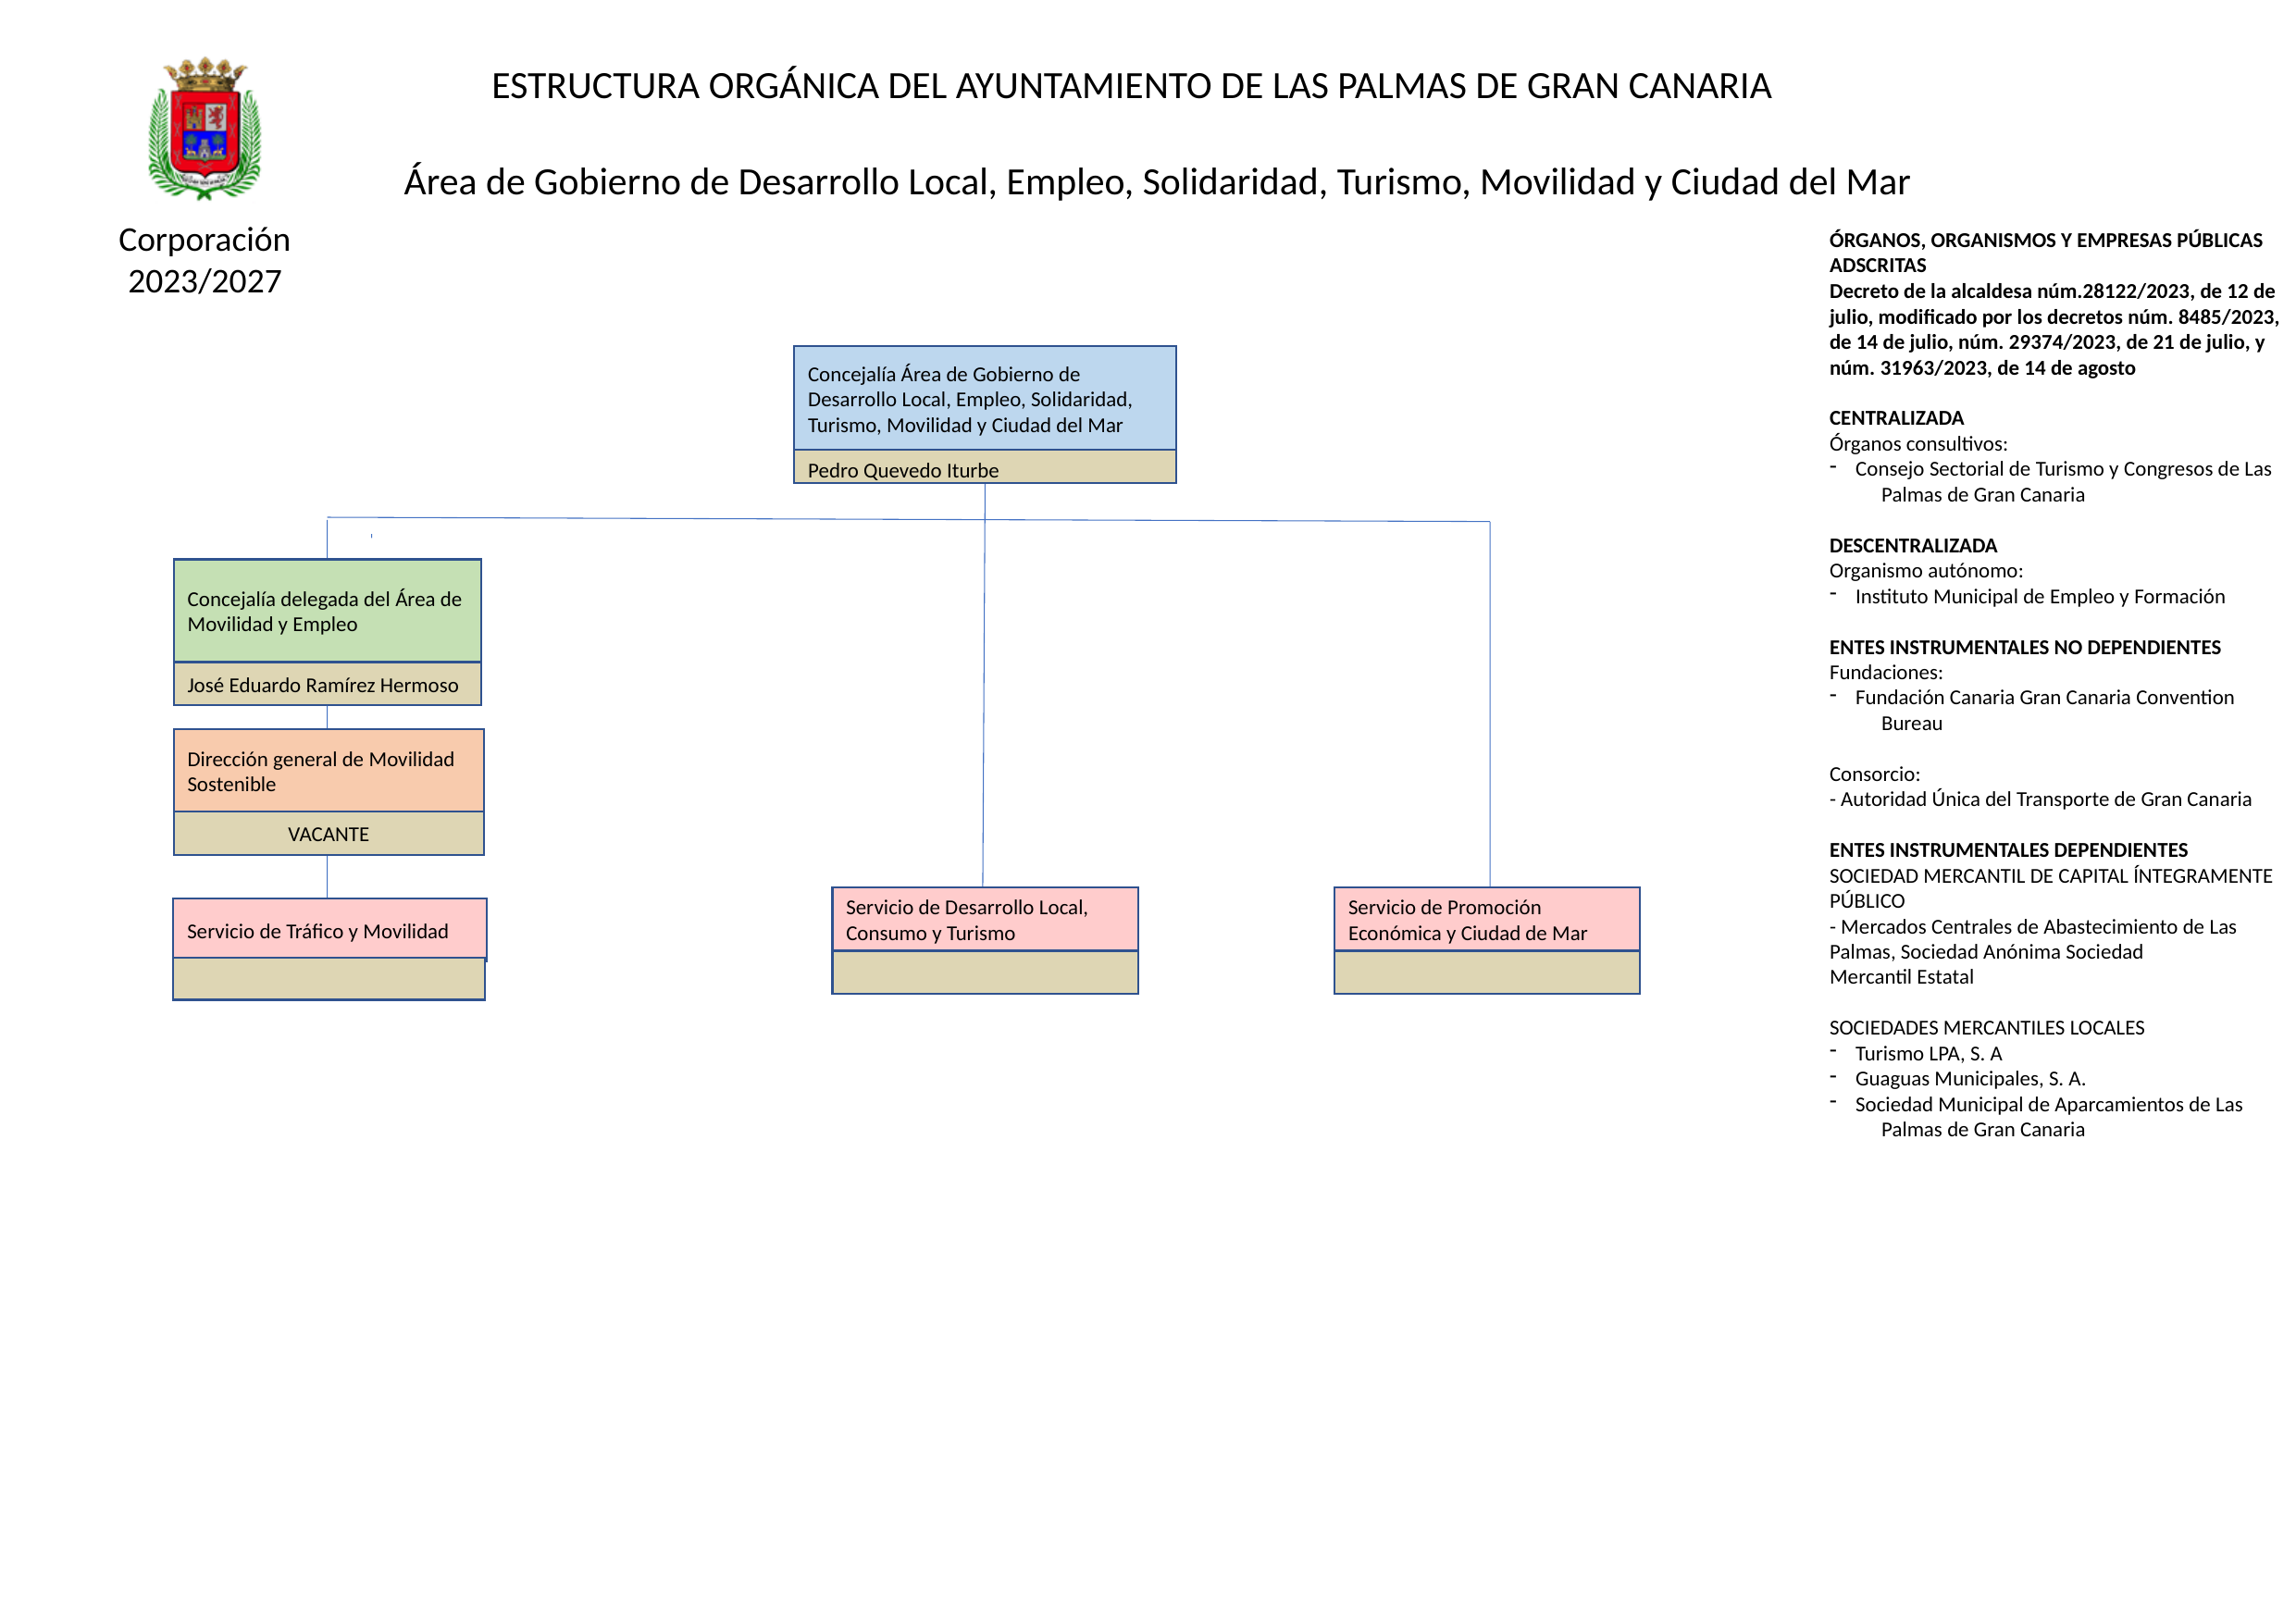

ESTRUCTURA ORGÁNICA DEL AYUNTAMIENTO DE LAS PALMAS DE GRAN CANARIA
Área de Gobierno de Desarrollo Local, Empleo, Solidaridad, Turismo, Movilidad y Ciudad del Mar
Corporación
2023/2027
ÓRGANOS, ORGANISMOS Y EMPRESAS PÚBLICAS ADSCRITAS
Decreto de la alcaldesa núm.28122/2023, de 12 de julio, modificado por los decretos núm. 8485/2023, de 14 de julio, núm. 29374/2023, de 21 de julio, y núm. 31963/2023, de 14 de agosto
CENTRALIZADA
Órganos consultivos:
Consejo Sectorial de Turismo y Congresos de Las Palmas de Gran Canaria
DESCENTRALIZADA
Organismo autónomo:
Instituto Municipal de Empleo y Formación
ENTES INSTRUMENTALES NO DEPENDIENTES
Fundaciones:
Fundación Canaria Gran Canaria Convention Bureau
Consorcio:
- Autoridad Única del Transporte de Gran Canaria
ENTES INSTRUMENTALES DEPENDIENTES
SOCIEDAD MERCANTIL DE CAPITAL ÍNTEGRAMENTE PÚBLICO
- Mercados Centrales de Abastecimiento de Las Palmas, Sociedad Anónima Sociedad
Mercantil Estatal
SOCIEDADES MERCANTILES LOCALES
Turismo LPA, S. A
Guaguas Municipales, S. A.
Sociedad Municipal de Aparcamientos de Las Palmas de Gran Canaria
Concejalía Área de Gobierno de Desarrollo Local, Empleo, Solidaridad, Turismo, Movilidad y Ciudad del Mar
Pedro Quevedo Iturbe
Concejalía delegada del Área de Movilidad y Empleo
José Eduardo Ramírez Hermoso
Dirección general de Movilidad Sostenible
VACANTE
Servicio de Desarrollo Local, Consumo y Turismo
Servicio de Promoción Económica y Ciudad de Mar
Servicio de Tráfico y Movilidad